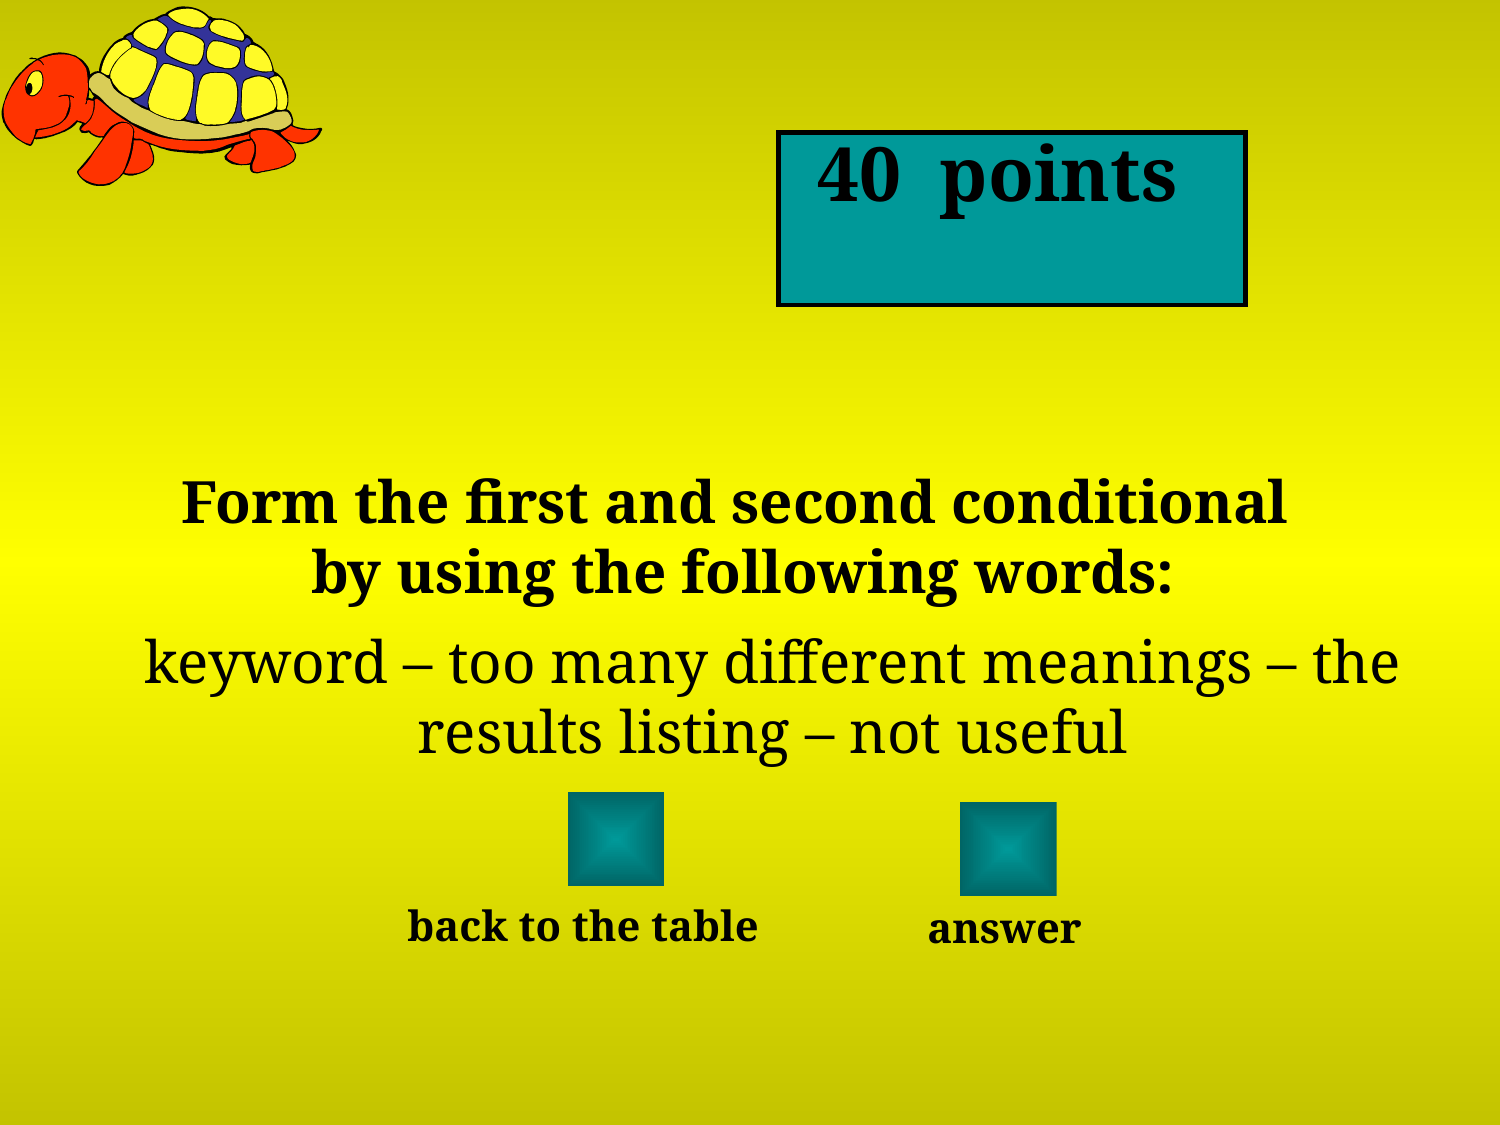

40 points
Form the first and second conditional
 by using the following words:
# keyword – too many different meanings – the results listing – not useful
back to the table
answer